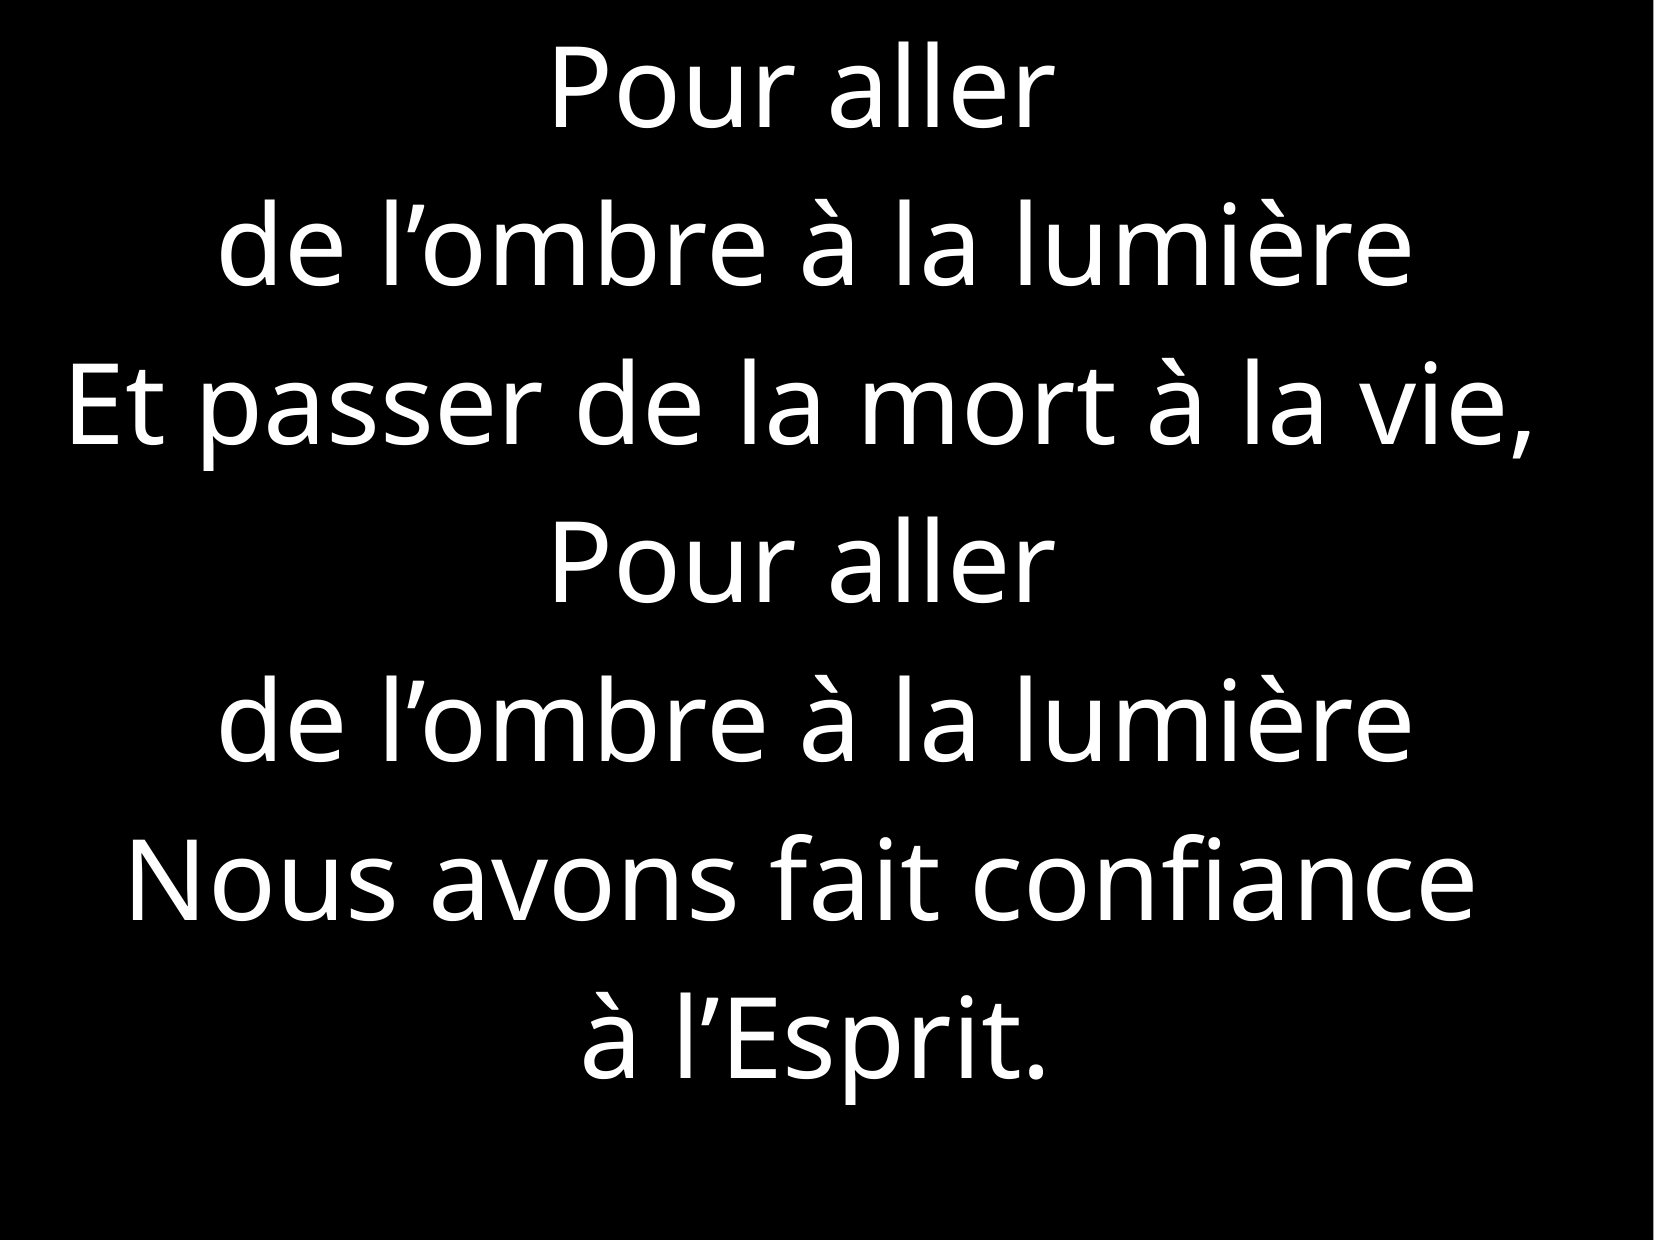

# Pour aller
de l’ombre à la lumière
Et passer de la mort à la vie,
Pour aller
de l’ombre à la lumière
Nous avons fait confiance
à l’Esprit.